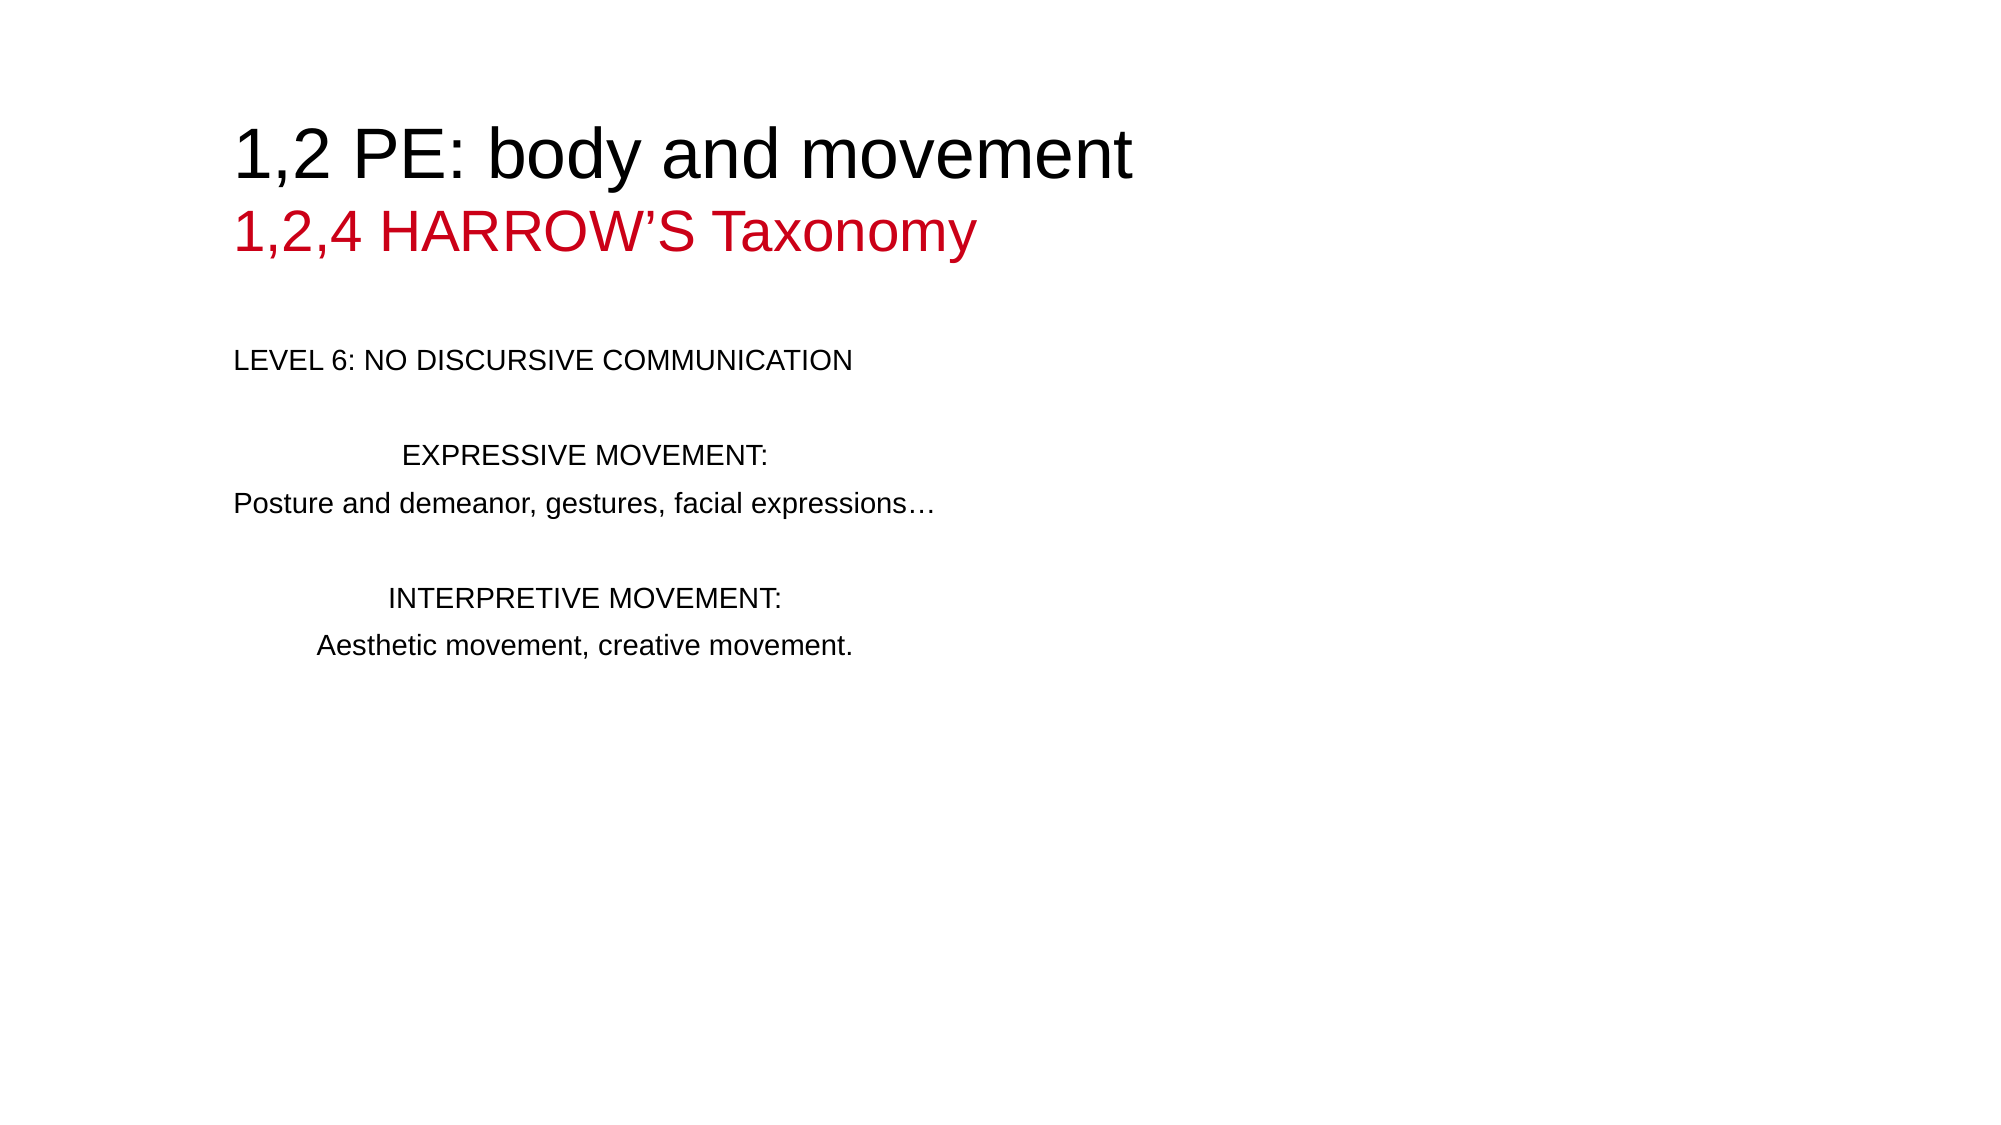

#
1,2 PE: body and movement
1,2,4 HARROW’S Taxonomy
LEVEL 6: NO DISCURSIVE COMMUNICATION
EXPRESSIVE MOVEMENT:
Posture and demeanor, gestures, facial expressions…
INTERPRETIVE MOVEMENT:
Aesthetic movement, creative movement.